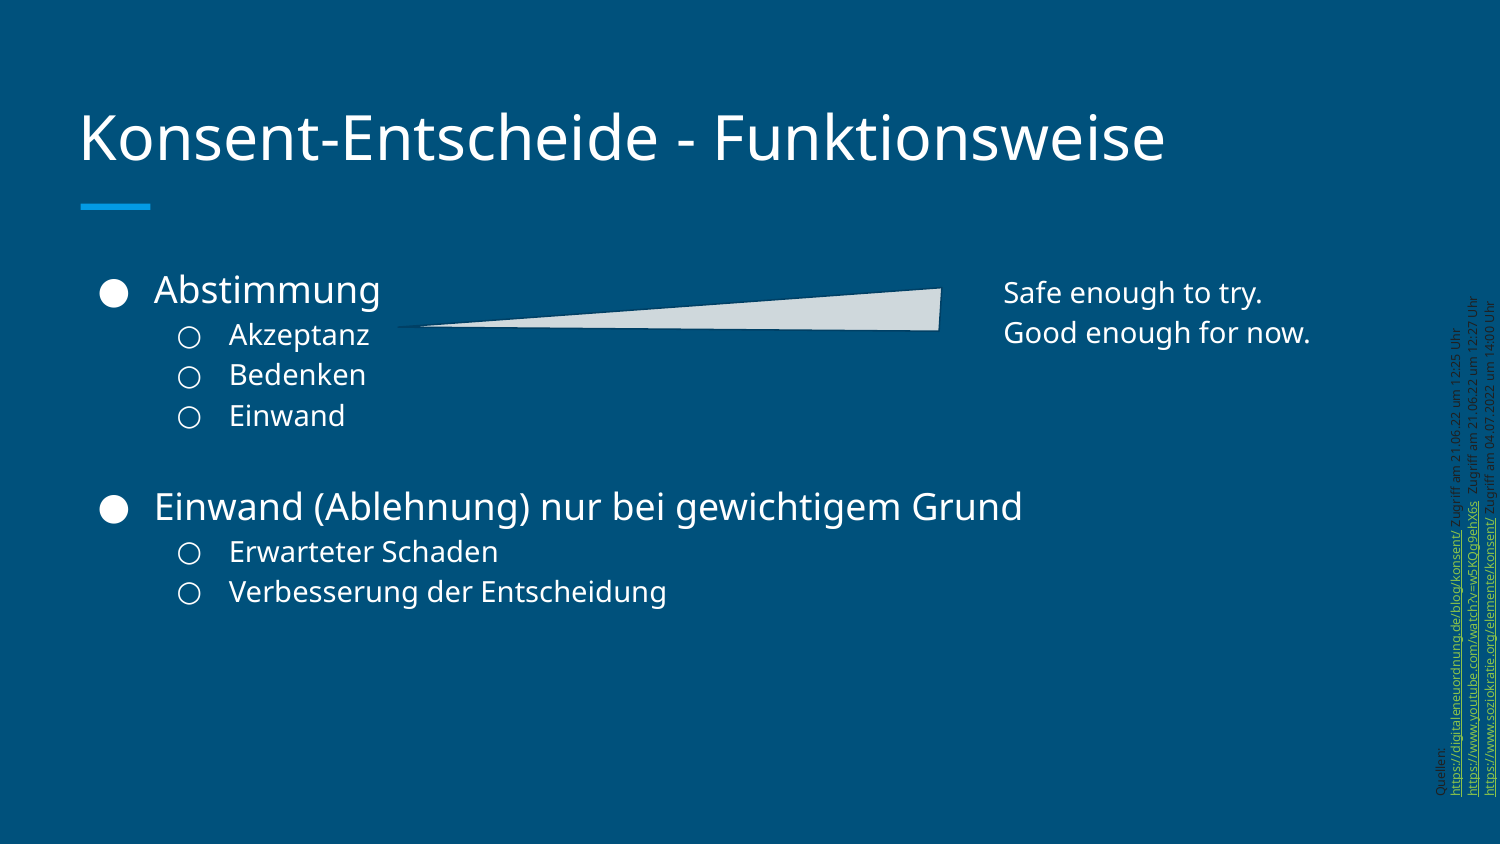

# Konsent-Entscheide - Funktionsweise
Abstimmung
Akzeptanz
Bedenken
Einwand
Safe enough to try.
Good enough for now.
Quellen:
https://digitaleneuordnung.de/blog/konsent/ Zugriff am 21.06.22 um 12:25 Uhr
https://www.youtube.com/watch?v=w5KQg9ehX6s Zugriff am 21.06.22 um 12:27 Uhr
https://www.soziokratie.org/elemente/konsent/ Zugriff am 04.07.2022 um 14:00 Uhr
Einwand (Ablehnung) nur bei gewichtigem Grund
Erwarteter Schaden
Verbesserung der Entscheidung